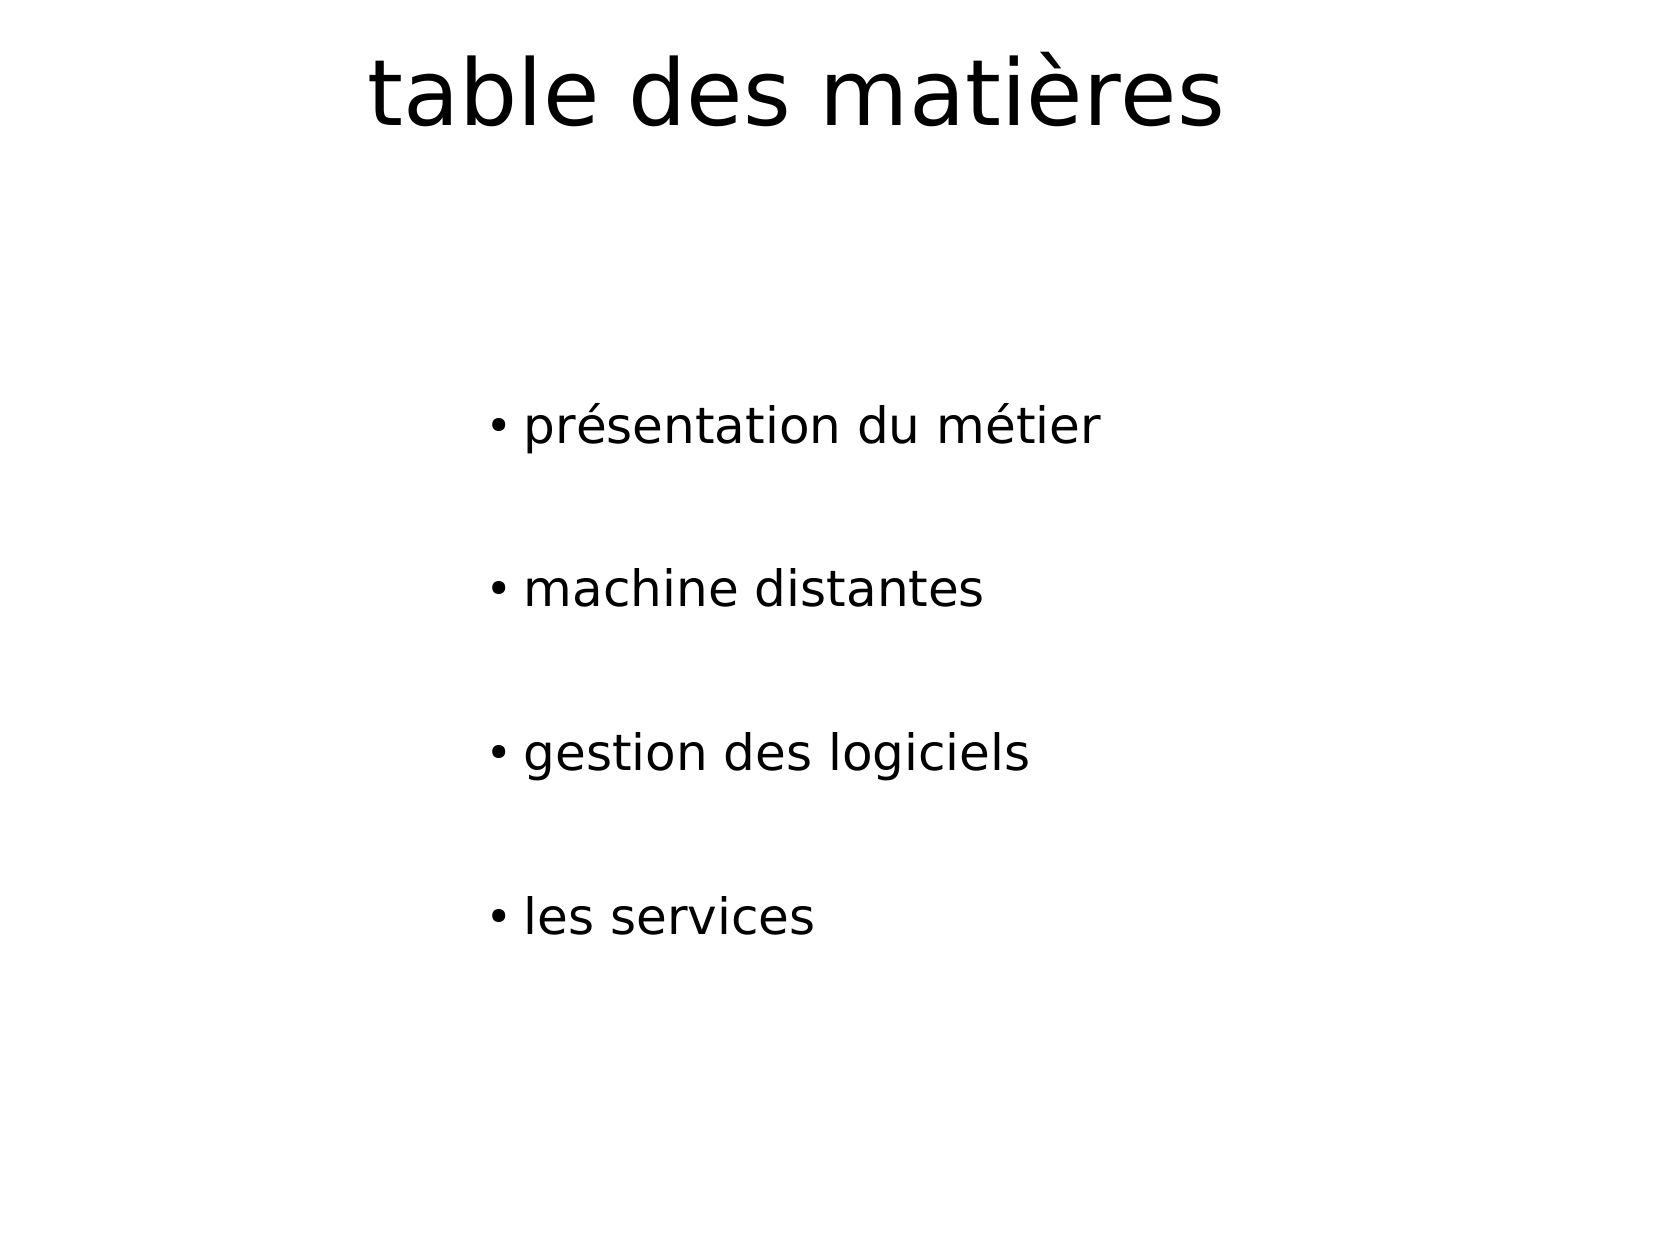

# table des matières
 présentation du métier
 machine distantes
 gestion des logiciels
 les services